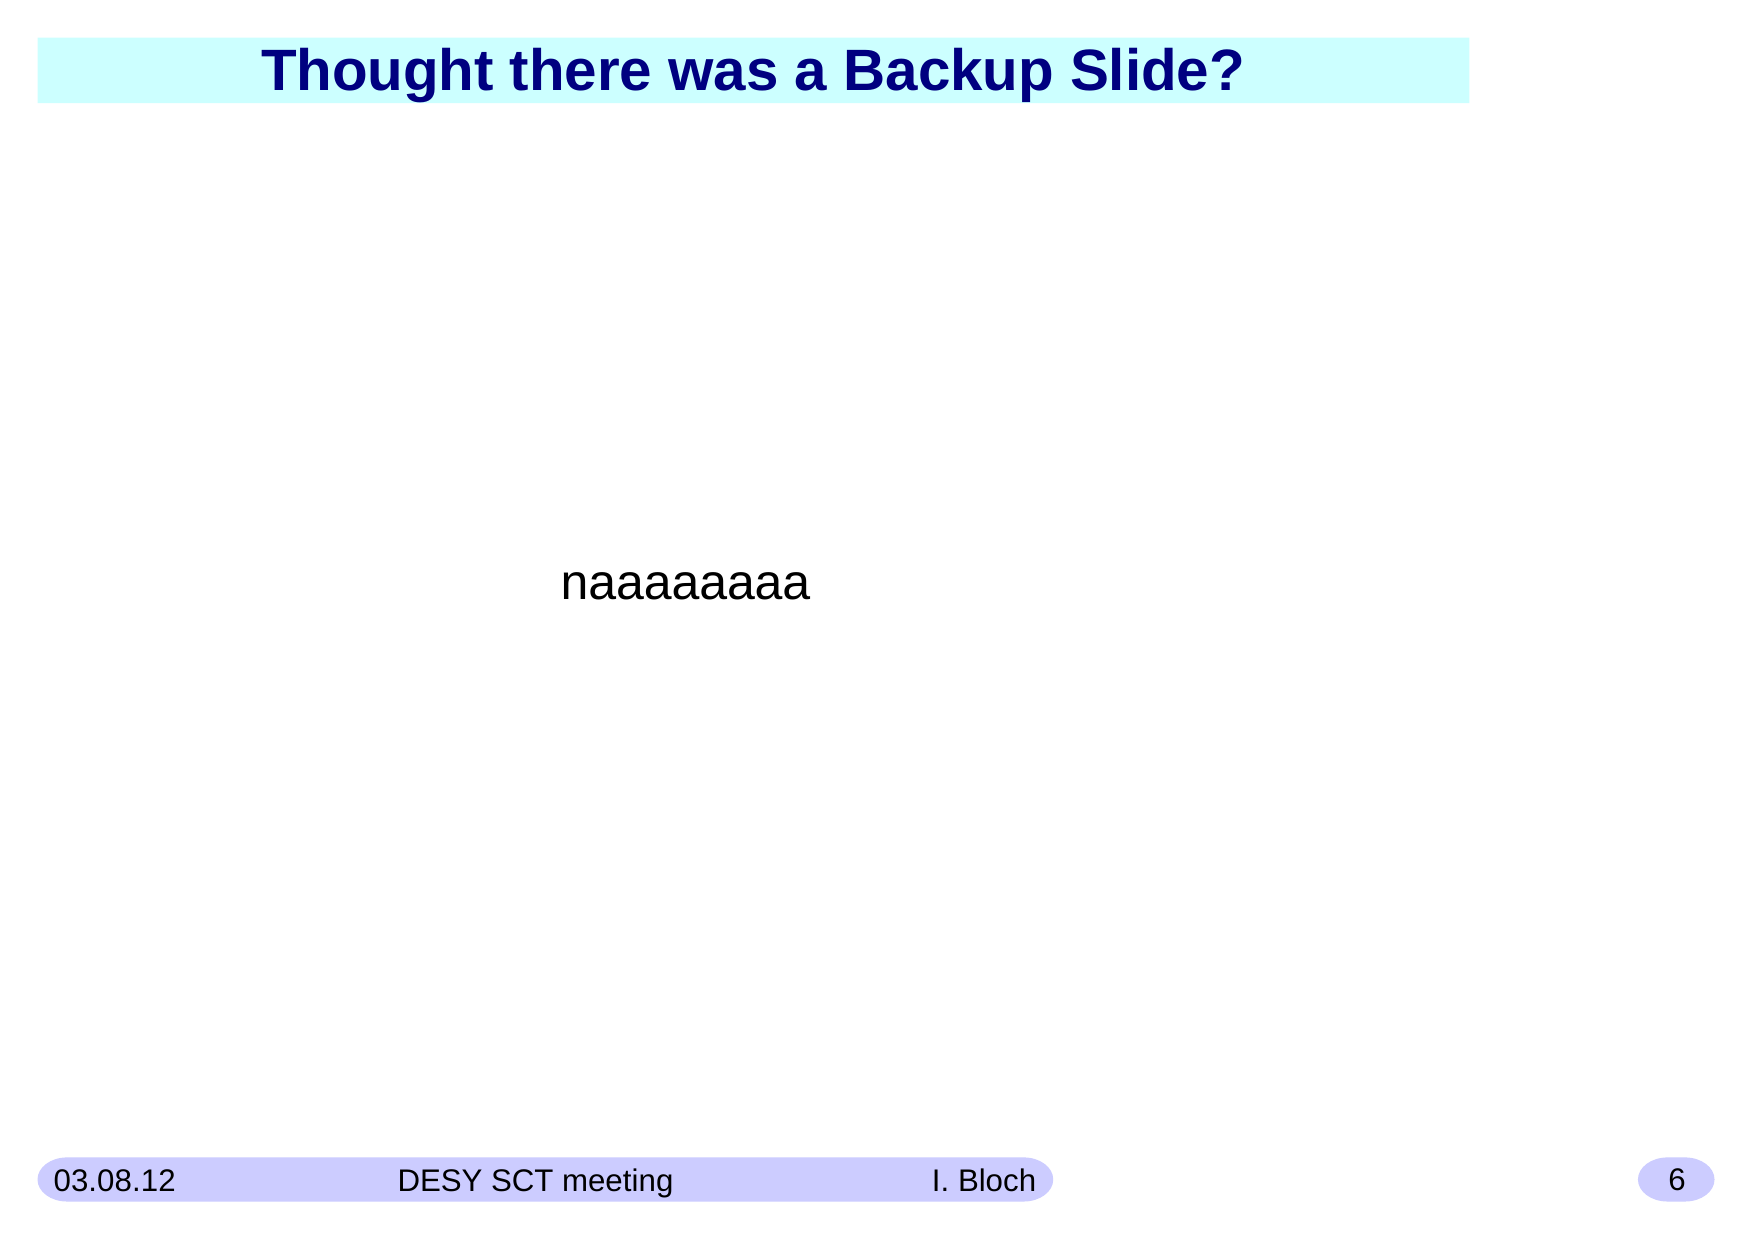

Thought there was a Backup Slide?
naaaaaaaa